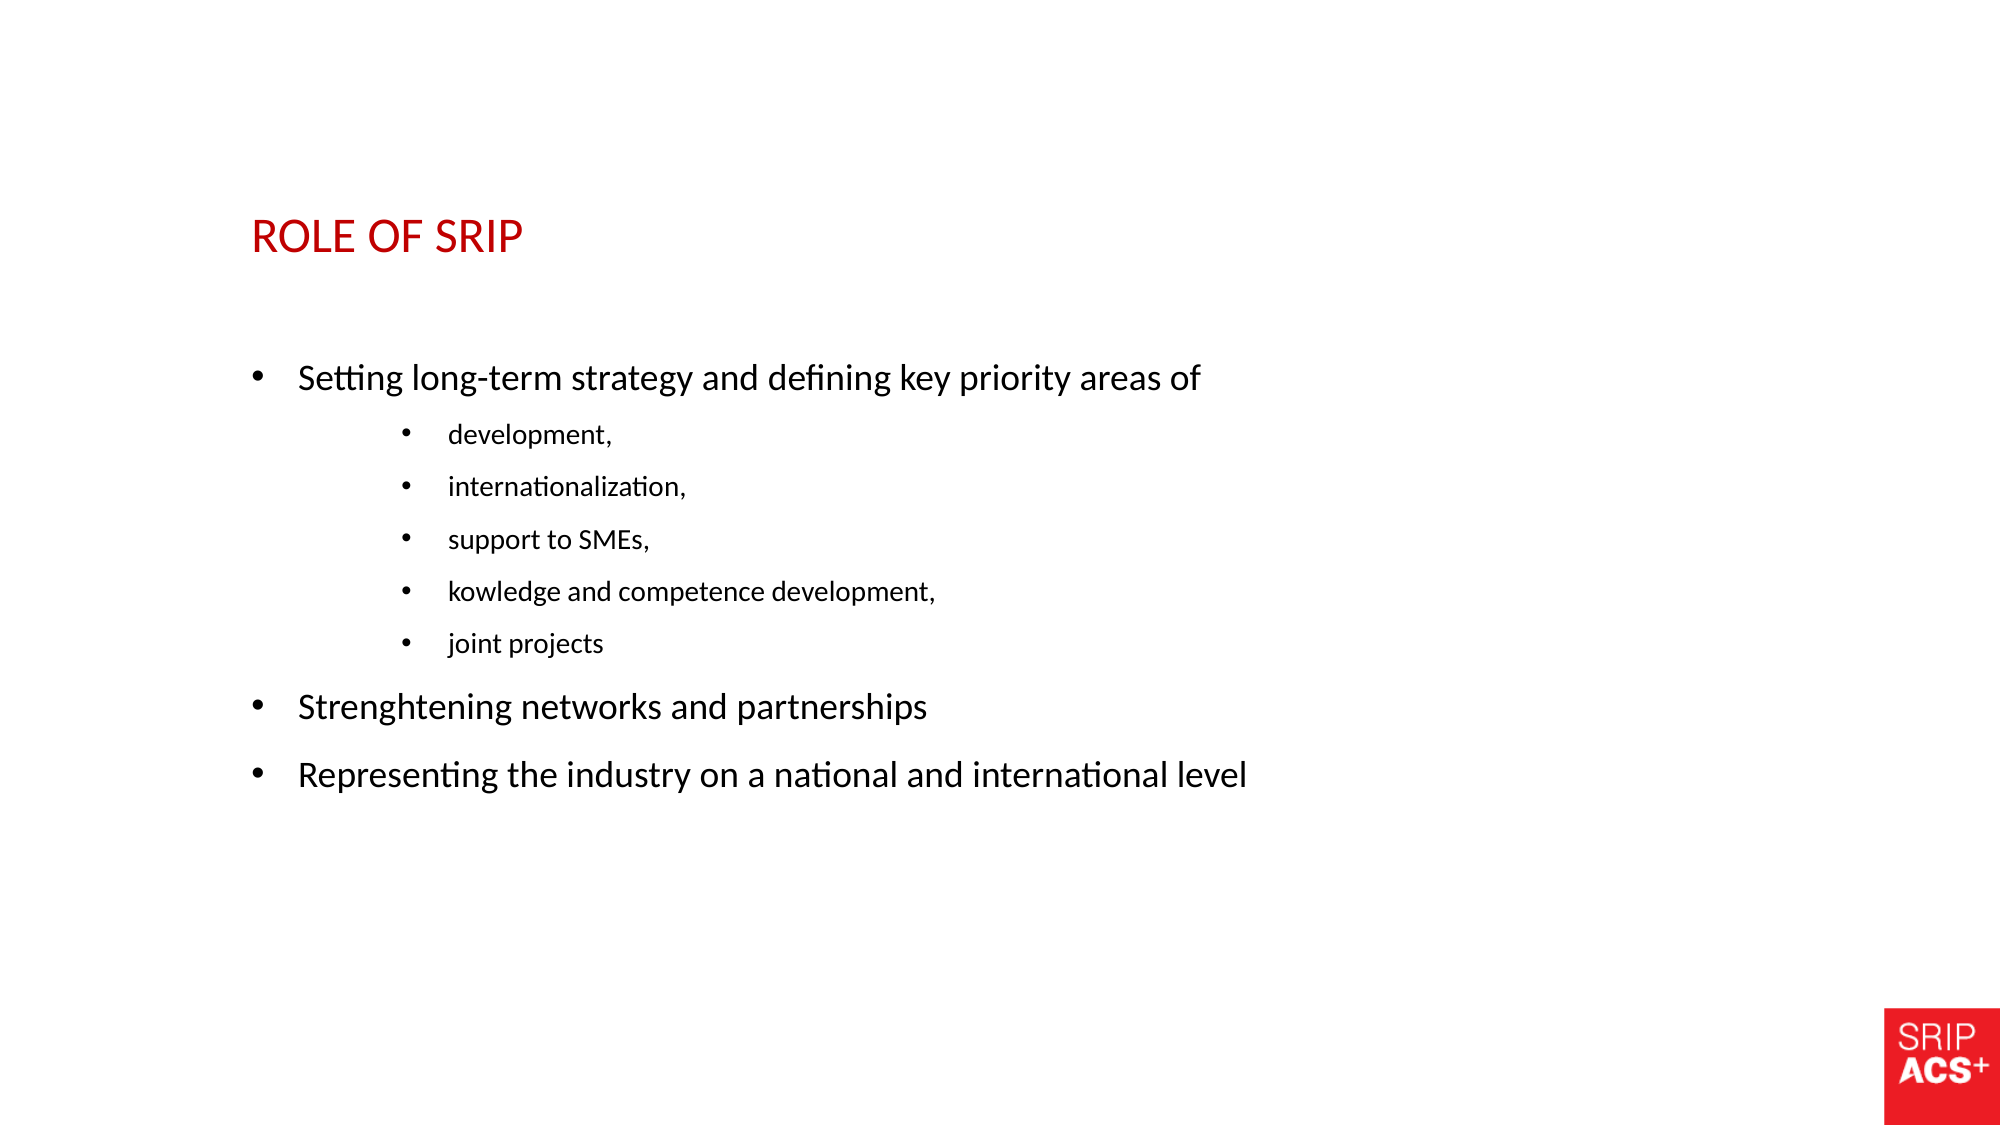

ROLE OF SRIP
Setting long-term strategy and defining key priority areas of
development,
internationalization,
support to SMEs,
kowledge and competence development,
joint projects
Strenghtening networks and partnerships
Representing the industry on a national and international level